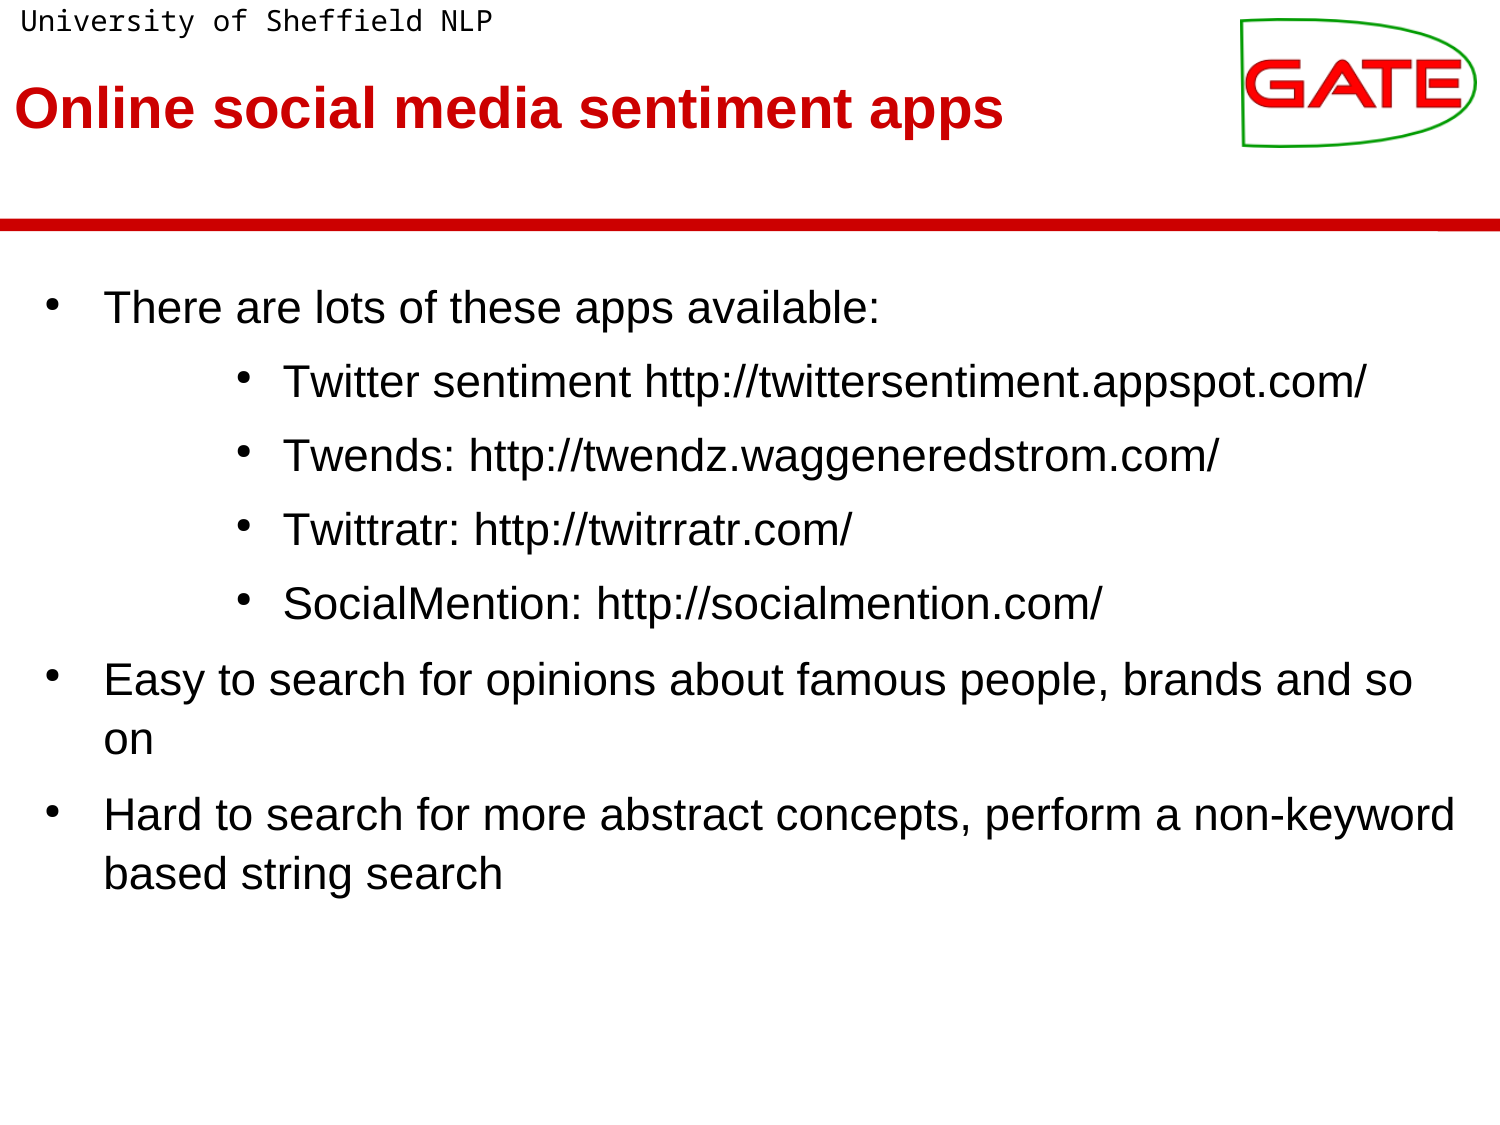

# Online social media sentiment apps
There are lots of these apps available:
Twitter sentiment http://twittersentiment.appspot.com/
Twends: http://twendz.waggeneredstrom.com/
Twittratr: http://twitrratr.com/
SocialMention: http://socialmention.com/
Easy to search for opinions about famous people, brands and so on
Hard to search for more abstract concepts, perform a non-keyword based string search